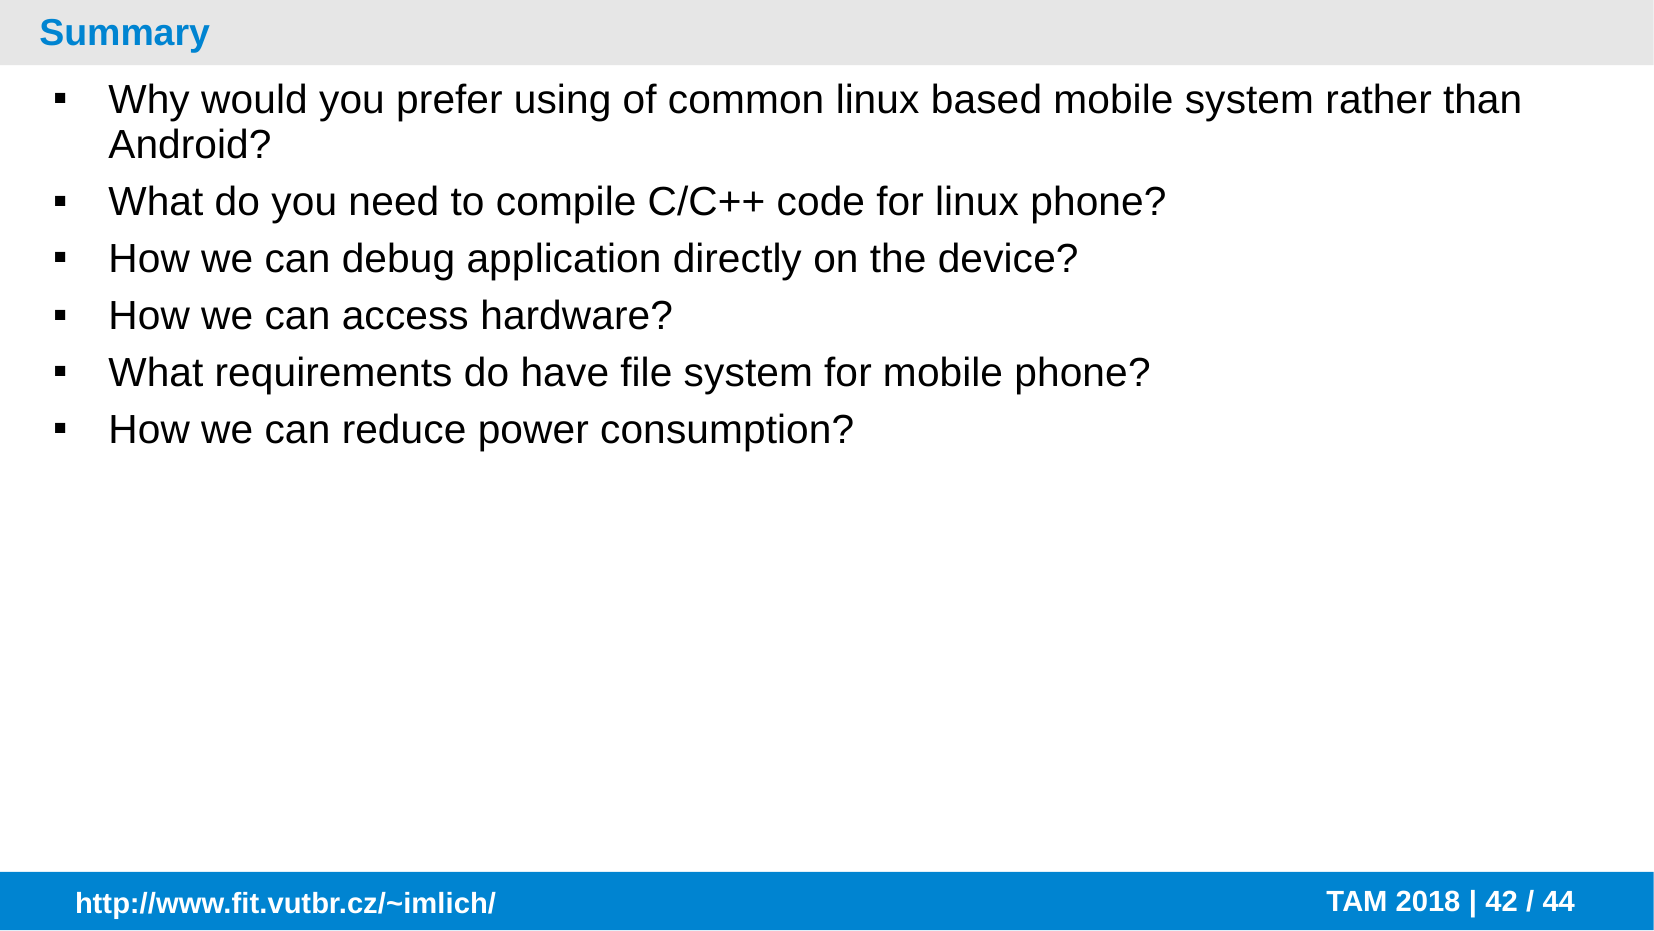

# Summary
Why would you prefer using of common linux based mobile system rather than Android?
What do you need to compile C/C++ code for linux phone?
How we can debug application directly on the device?
How we can access hardware?
What requirements do have file system for mobile phone?
How we can reduce power consumption?